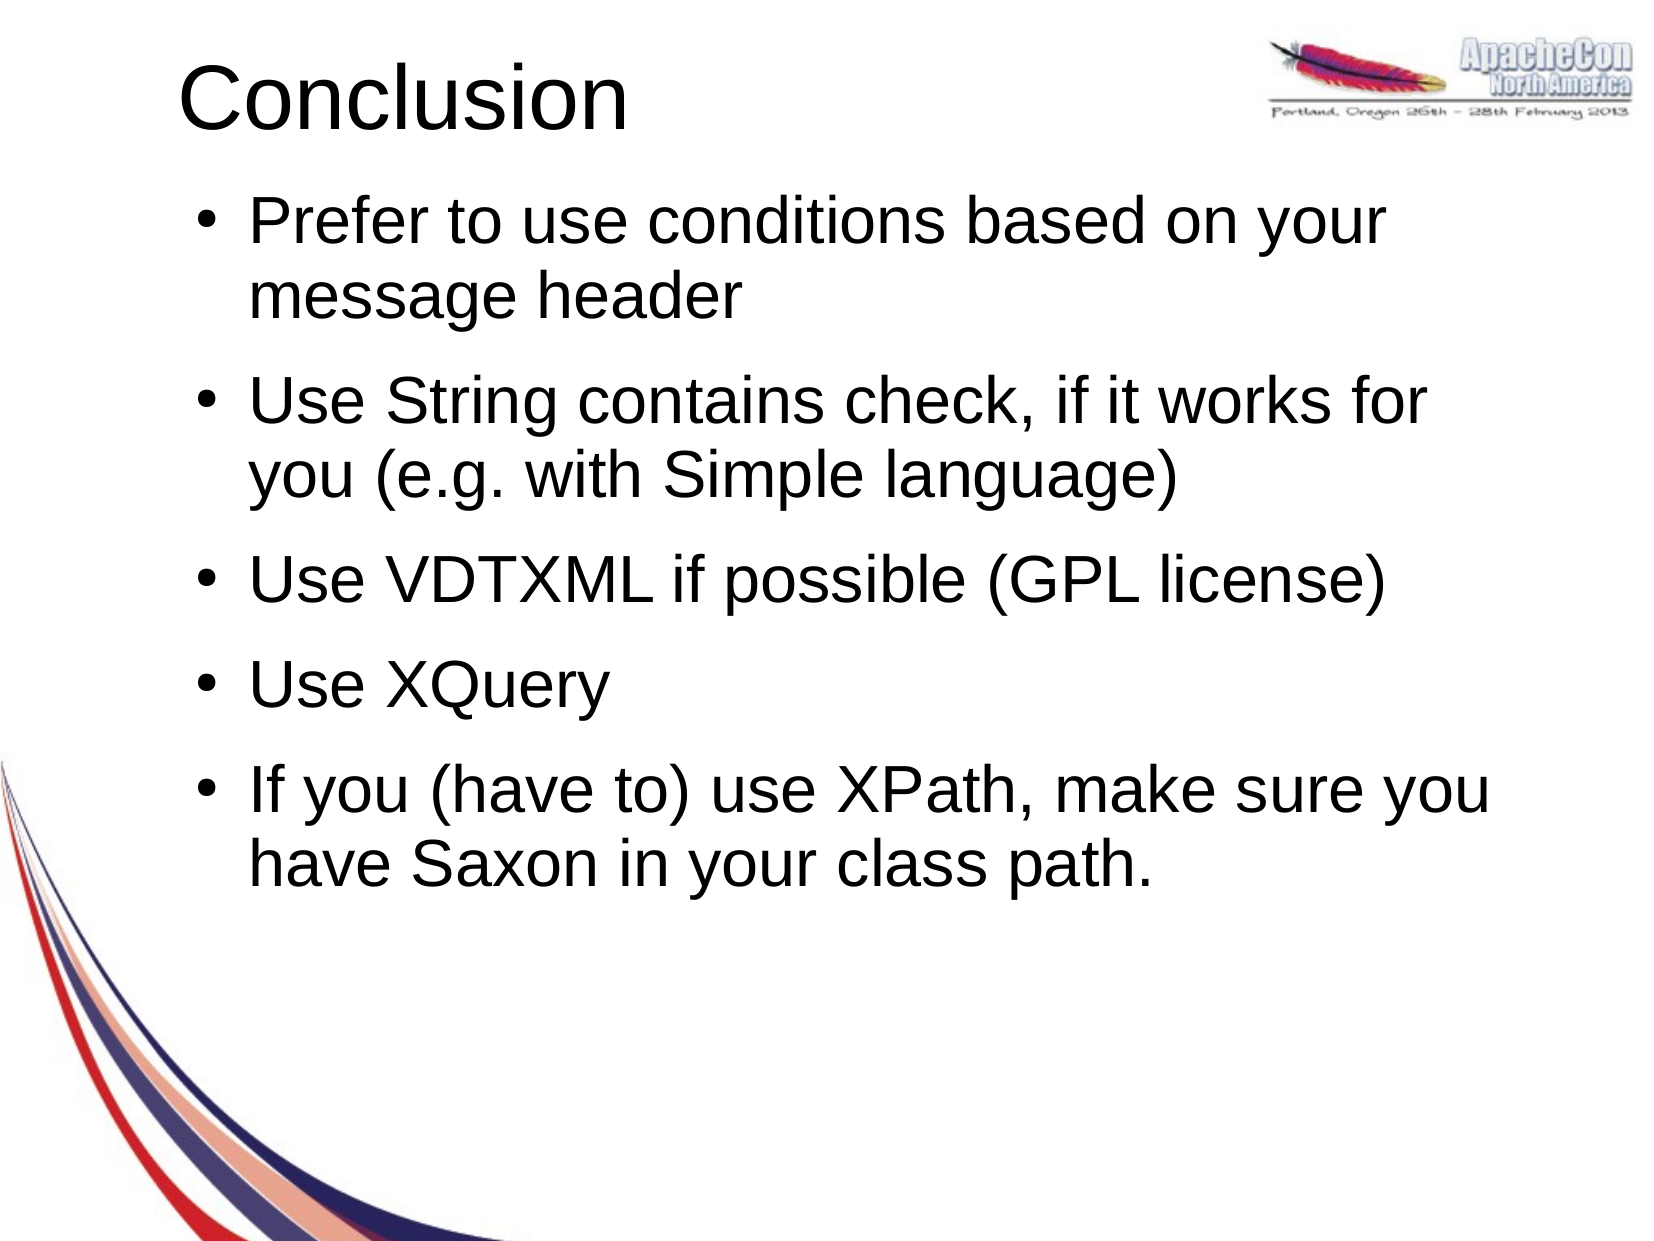

# Conclusion
Prefer to use conditions based on your message header
Use String contains check, if it works for you (e.g. with Simple language)
Use VDTXML if possible (GPL license)
Use XQuery
If you (have to) use XPath, make sure you have Saxon in your class path.